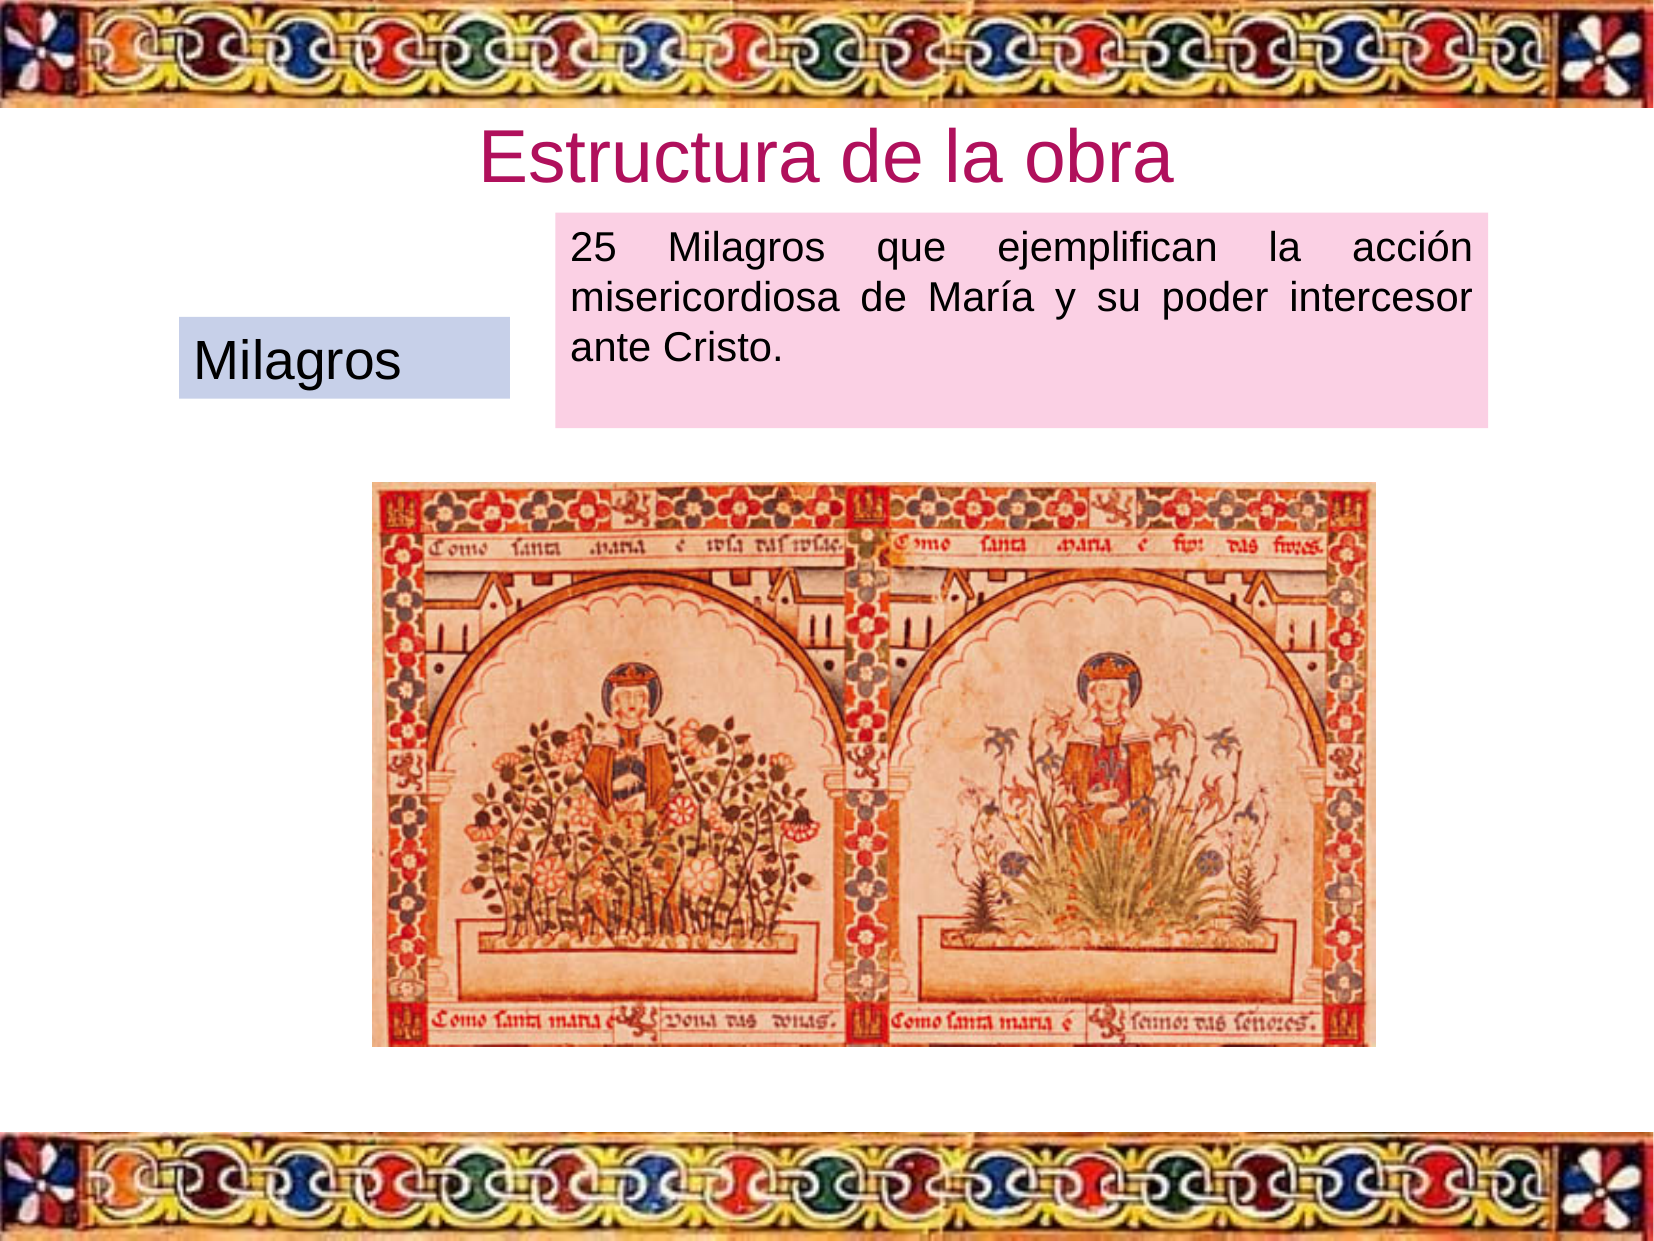

# Estructura de la obra
25 Milagros que ejemplifican la acción misericordiosa de María y su poder intercesor ante Cristo.
Milagros